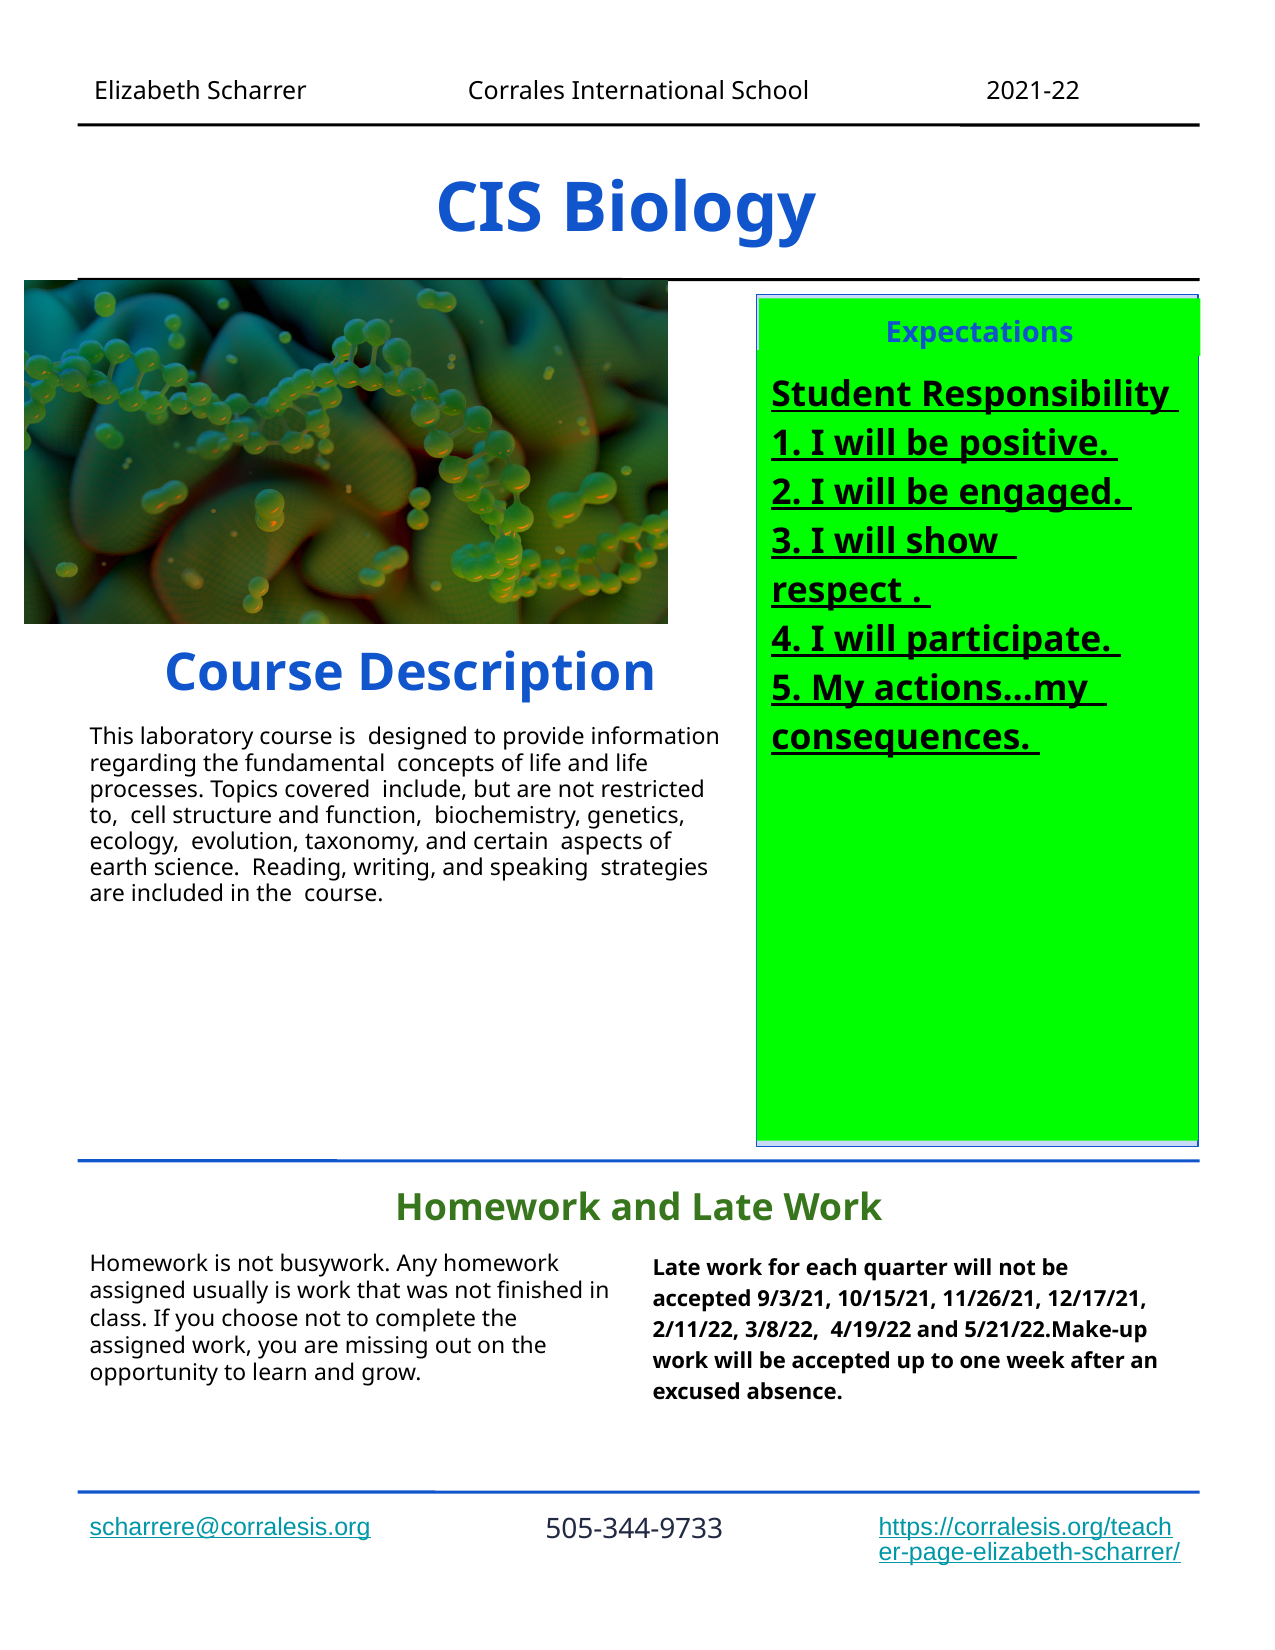

Elizabeth Scharrer
Corrales International School
2021-22
CIS Biology
Expectations
Student Responsibility
1. I will be positive.
2. I will be engaged.
3. I will show
respect .
4. I will participate.
5. My actions…my
consequences.
Course Description
This laboratory course is designed to provide information regarding the fundamental concepts of life and life
processes. Topics covered include, but are not restricted to, cell structure and function, biochemistry, genetics, ecology, evolution, taxonomy, and certain aspects of earth science. Reading, writing, and speaking strategies are included in the course.
Homework and Late Work
Homework is not busywork. Any homework assigned usually is work that was not finished in class. If you choose not to complete the assigned work, you are missing out on the opportunity to learn and grow.
Late work for each quarter will not be accepted 9/3/21, 10/15/21, 11/26/21, 12/17/21, 2/11/22, 3/8/22, 4/19/22 and 5/21/22.Make-up work will be accepted up to one week after an excused absence.
scharrere@corralesis.org
505-344-9733
https://corralesis.org/teacher-page-elizabeth-scharrer/